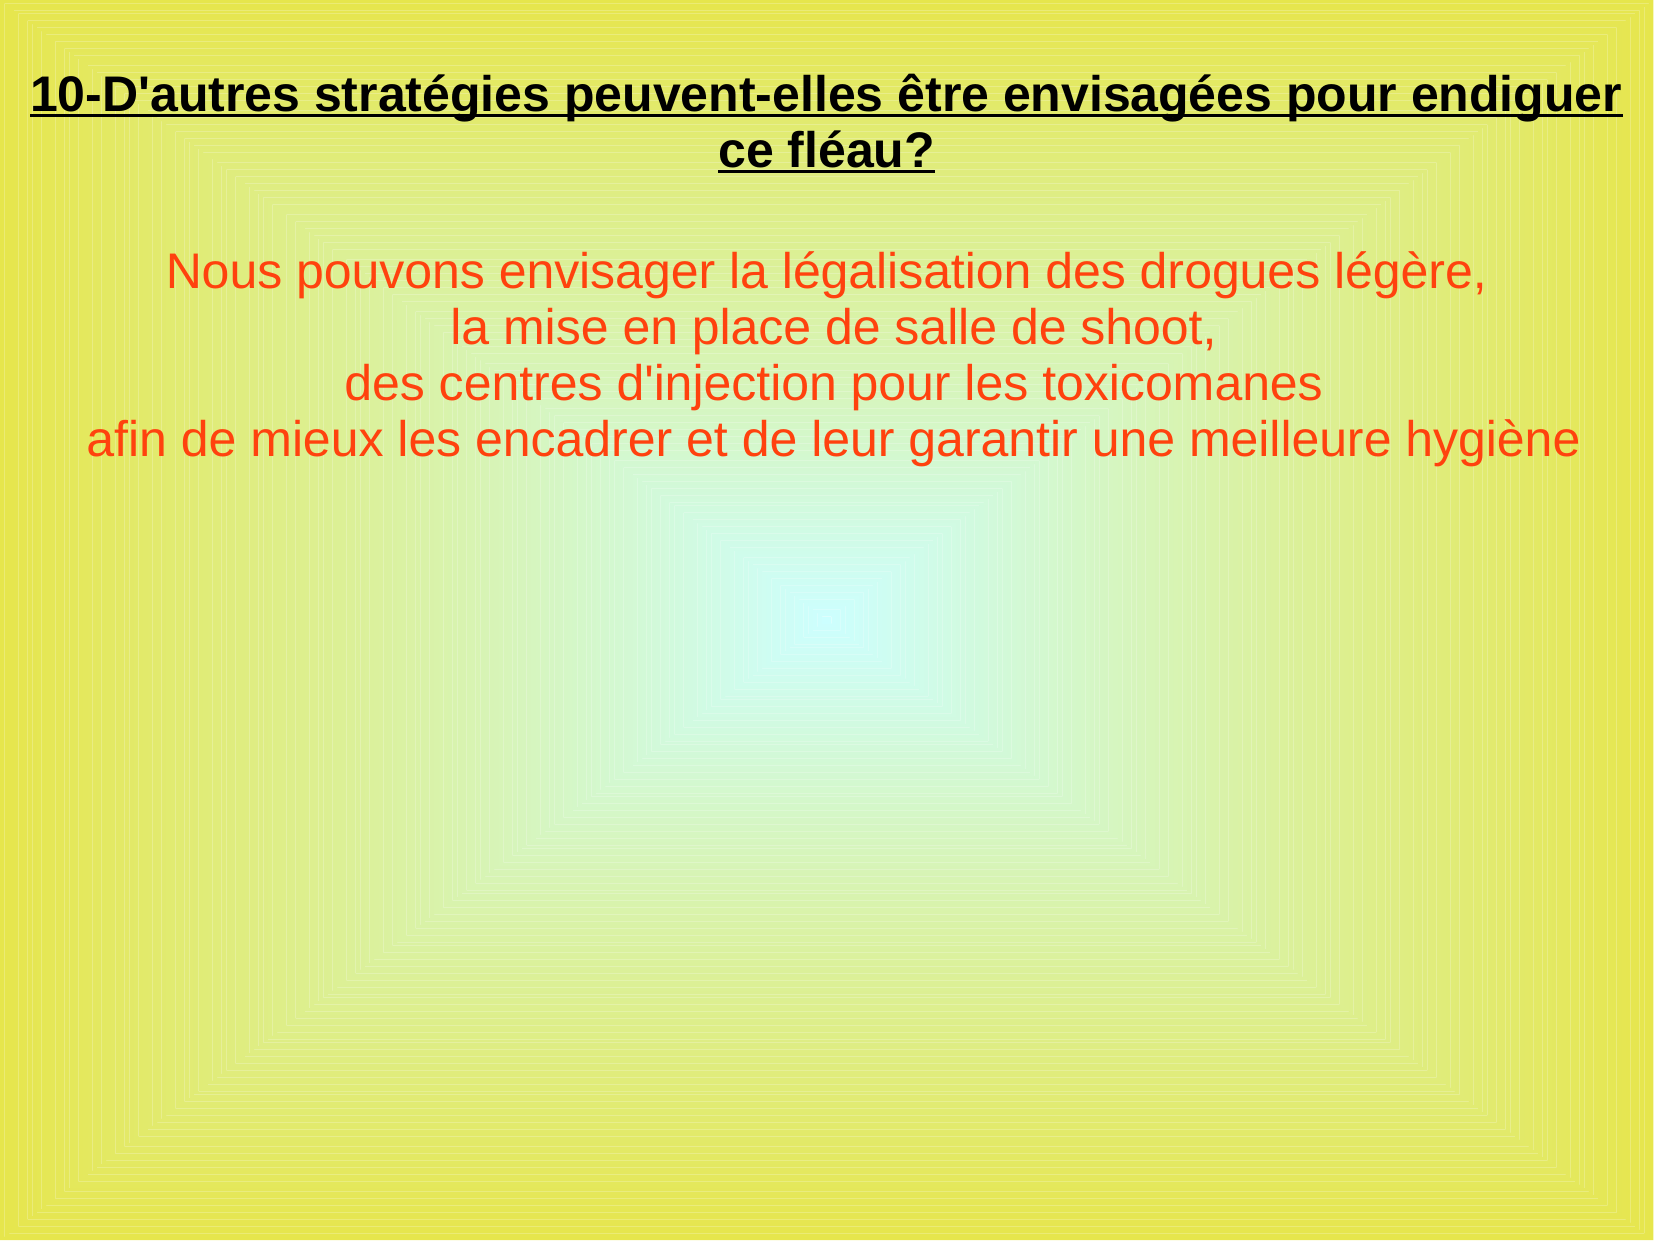

10-D'autres stratégies peuvent-elles être envisagées pour endiguer ce fléau?
Nous pouvons envisager la légalisation des drogues légère,
 la mise en place de salle de shoot,
 des centres d'injection pour les toxicomanes
 afin de mieux les encadrer et de leur garantir une meilleure hygiène